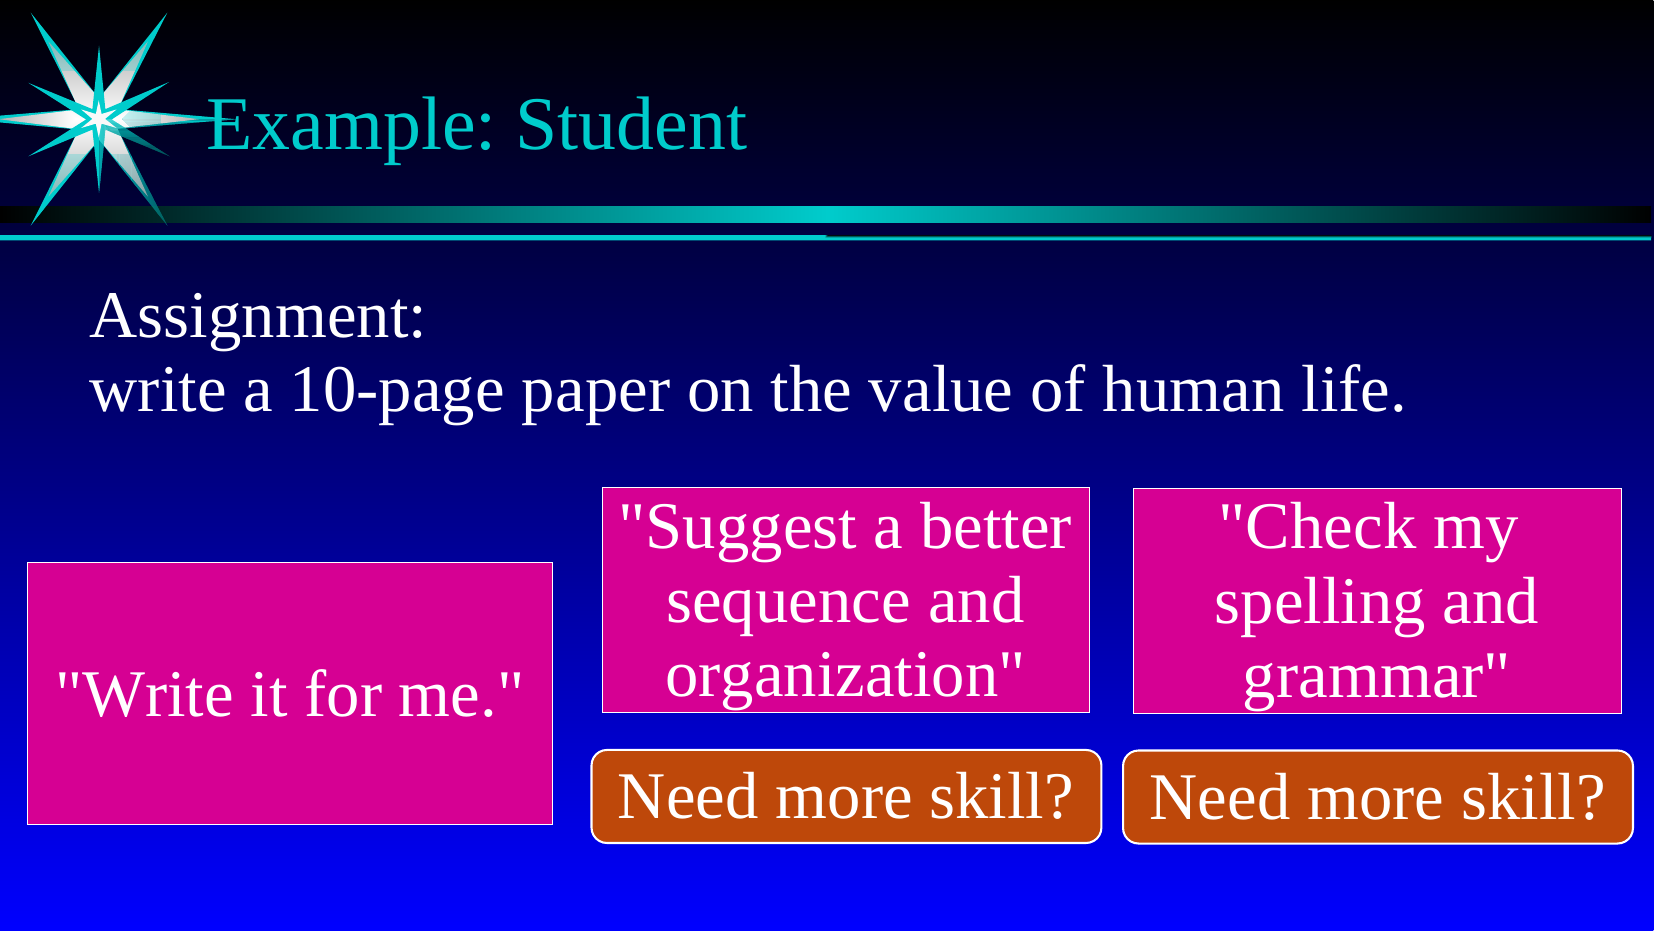

# Example: Student
Assignment:
write a 10-page paper on the value of human life.
"Suggest a better
sequence and
organization"
"Check my
spelling and
grammar"
"Write it for me."
Need more skill?
Need more skill?